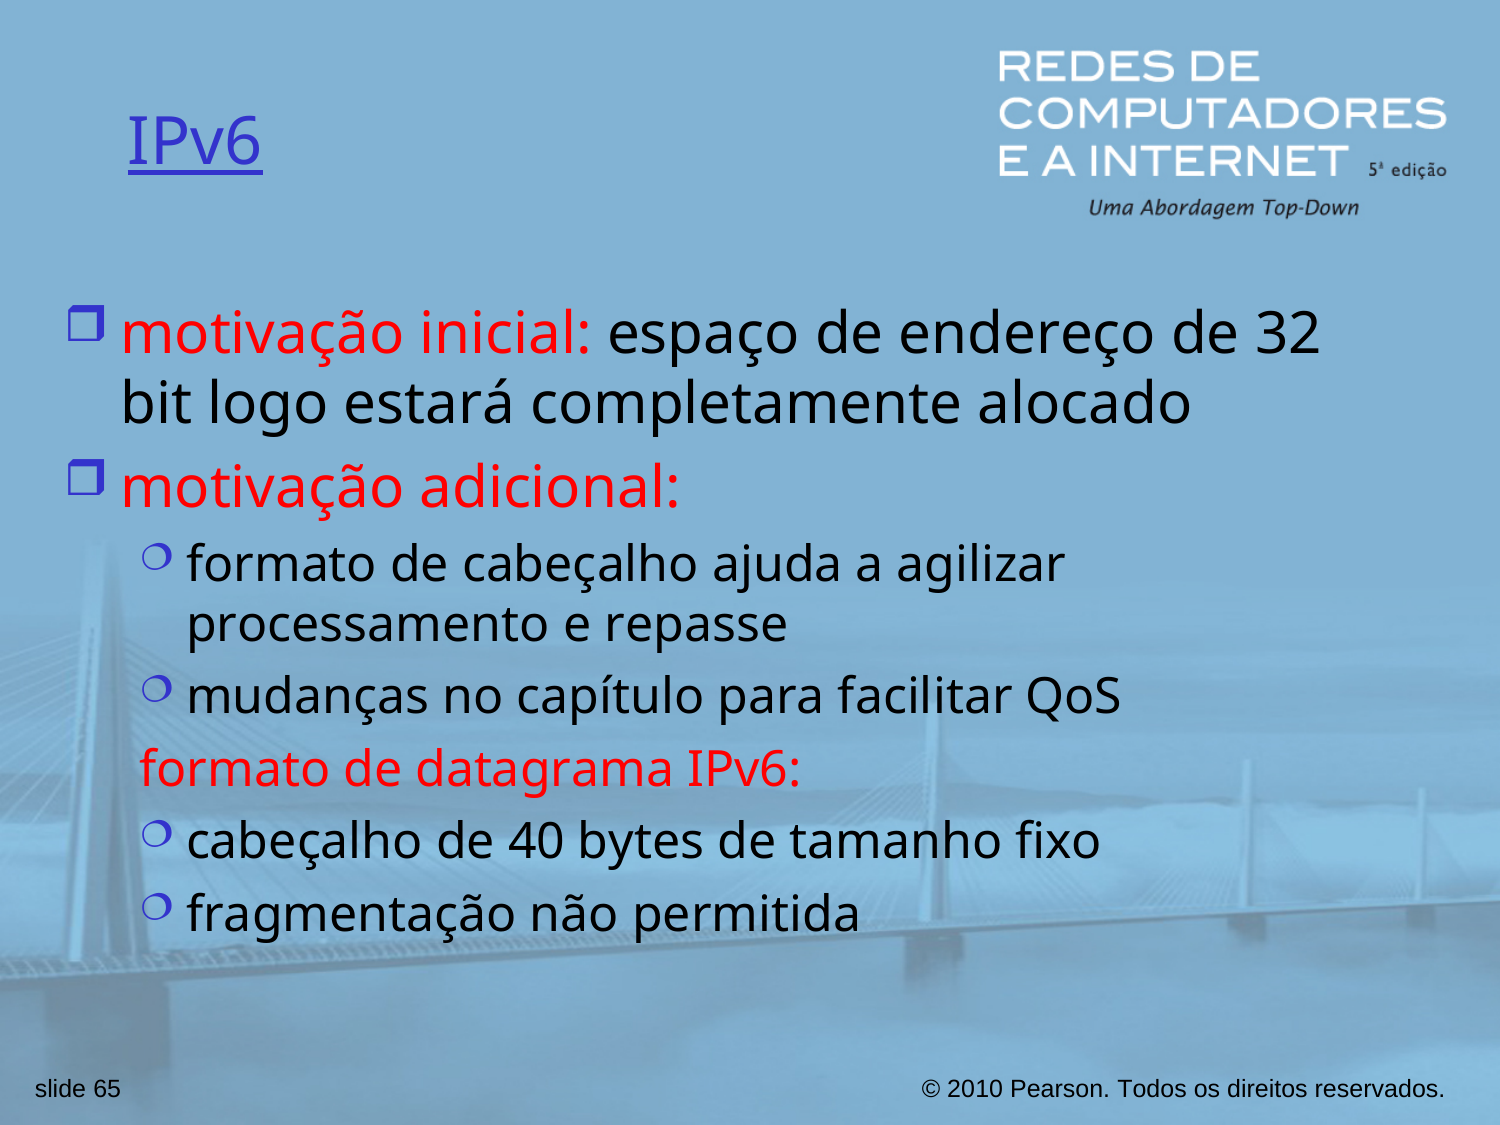

# IPv6
motivação inicial: espaço de endereço de 32 bit logo estará completamente alocado
motivação adicional:
formato de cabeçalho ajuda a agilizar processamento e repasse
mudanças no capítulo para facilitar QoS
formato de datagrama IPv6:
cabeçalho de 40 bytes de tamanho fixo
fragmentação não permitida